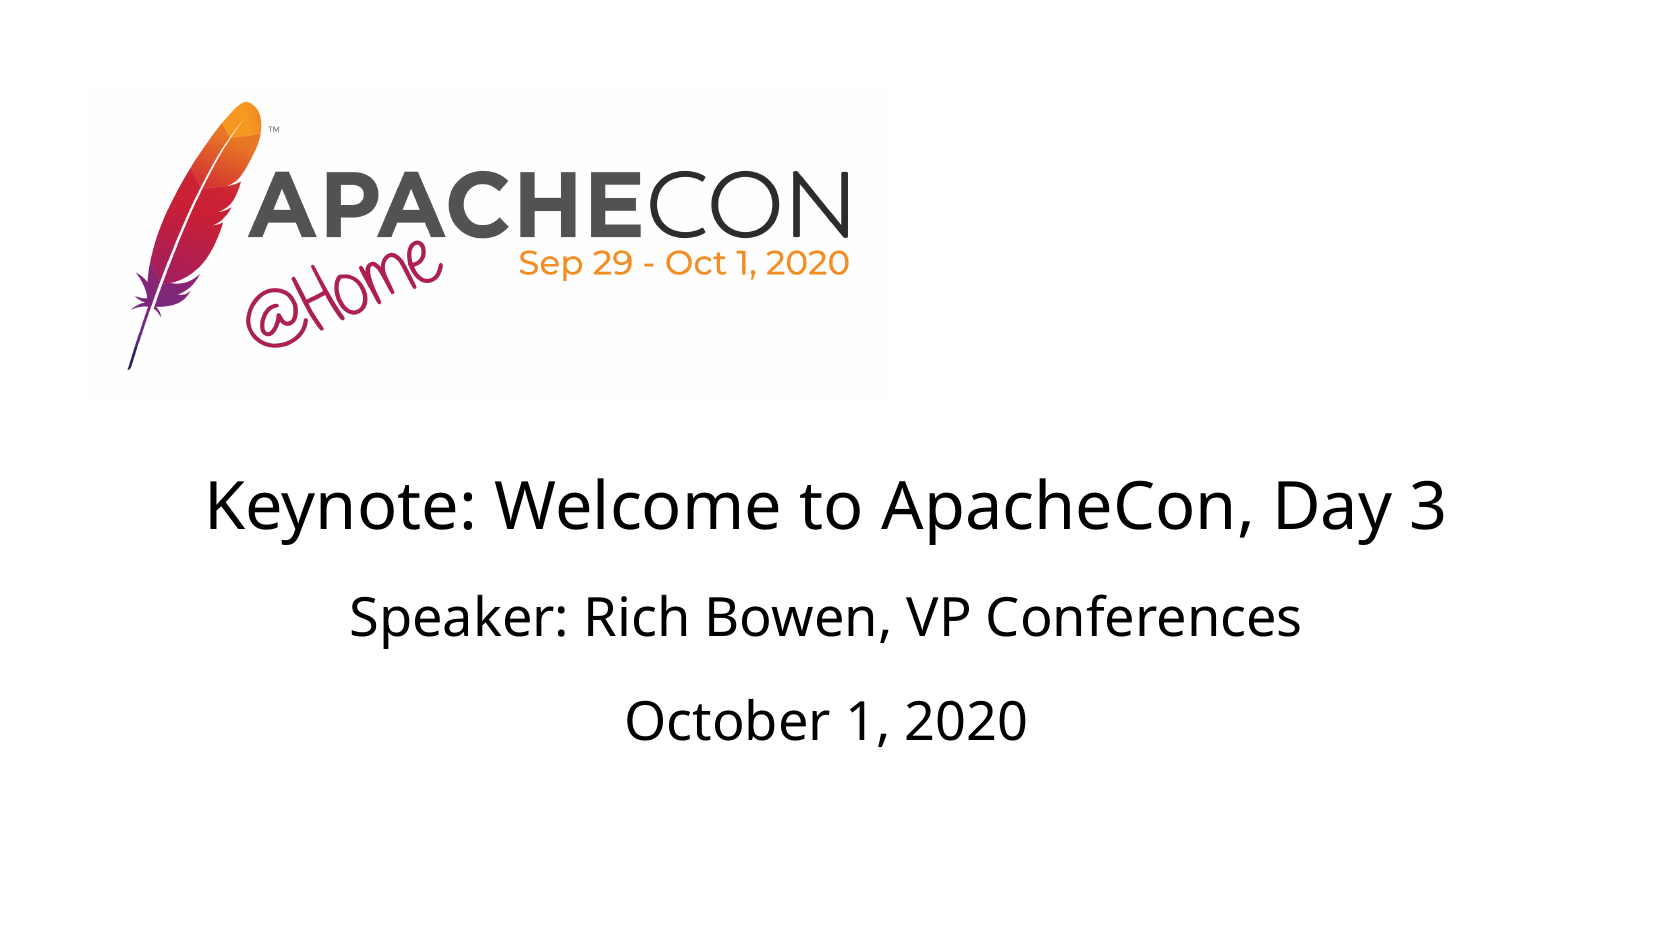

# Keynote: Welcome to ApacheCon, Day 3
Speaker: Rich Bowen, VP Conferences
October 1, 2020